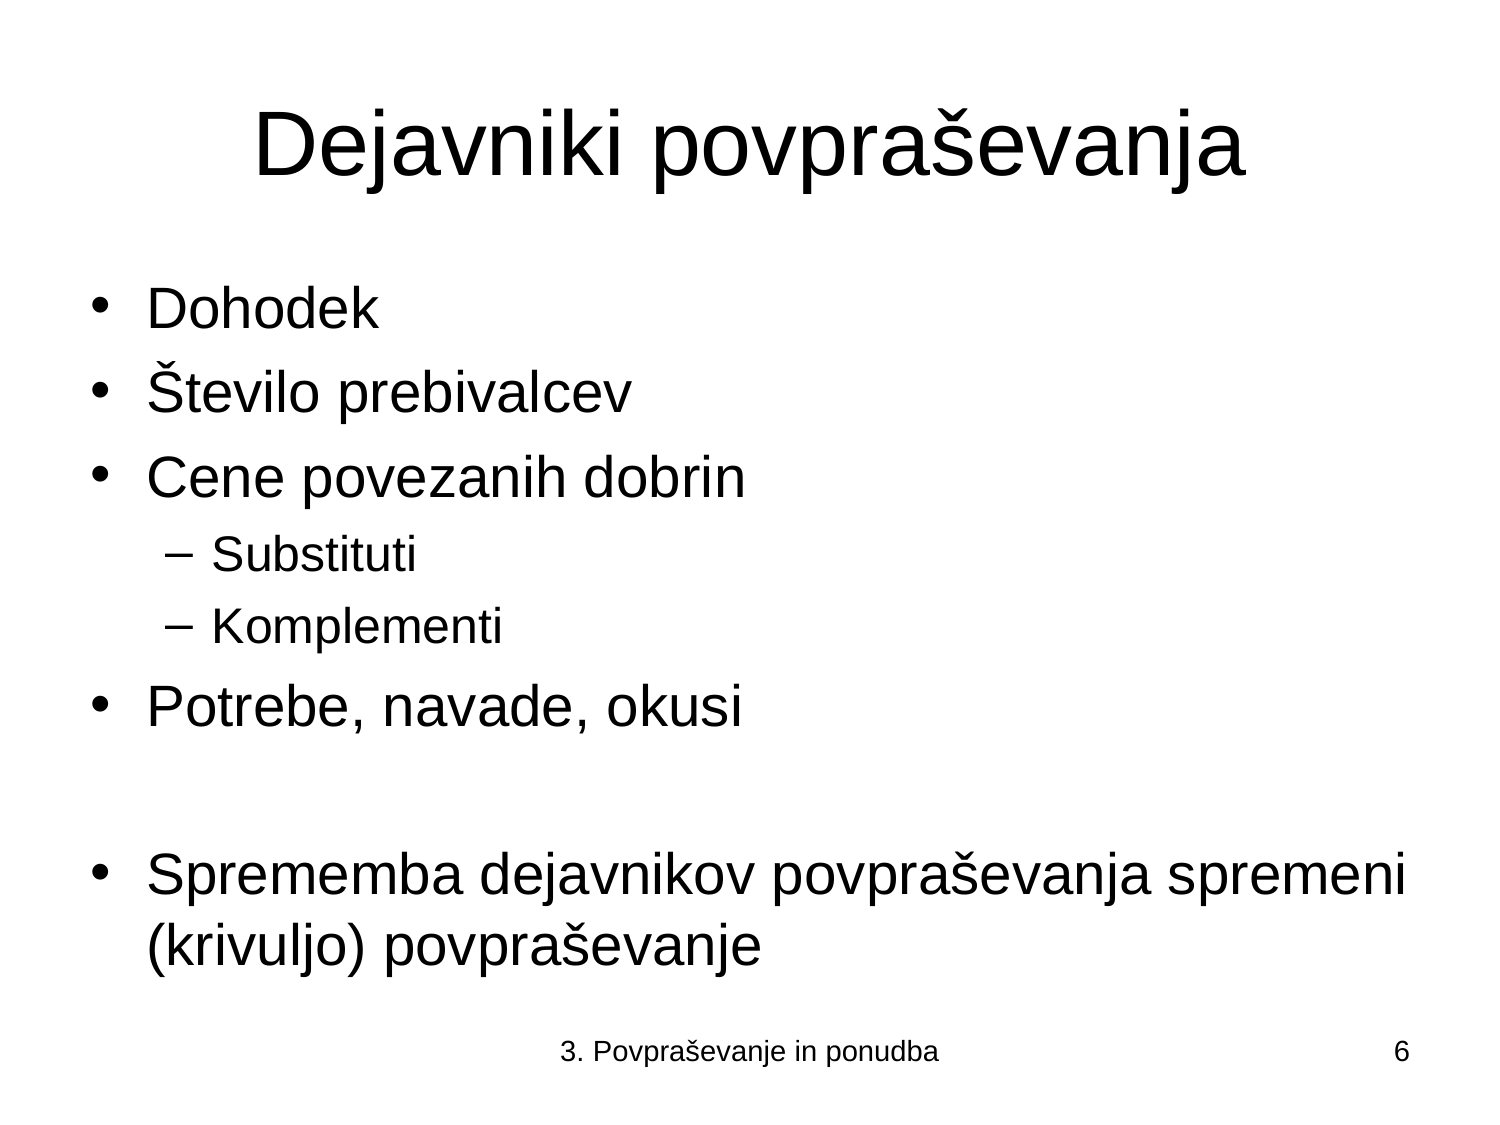

# Dejavniki povpraševanja
Dohodek
Število prebivalcev
Cene povezanih dobrin
Substituti
Komplementi
Potrebe, navade, okusi
Sprememba dejavnikov povpraševanja spremeni (krivuljo) povpraševanje
3. Povpraševanje in ponudba